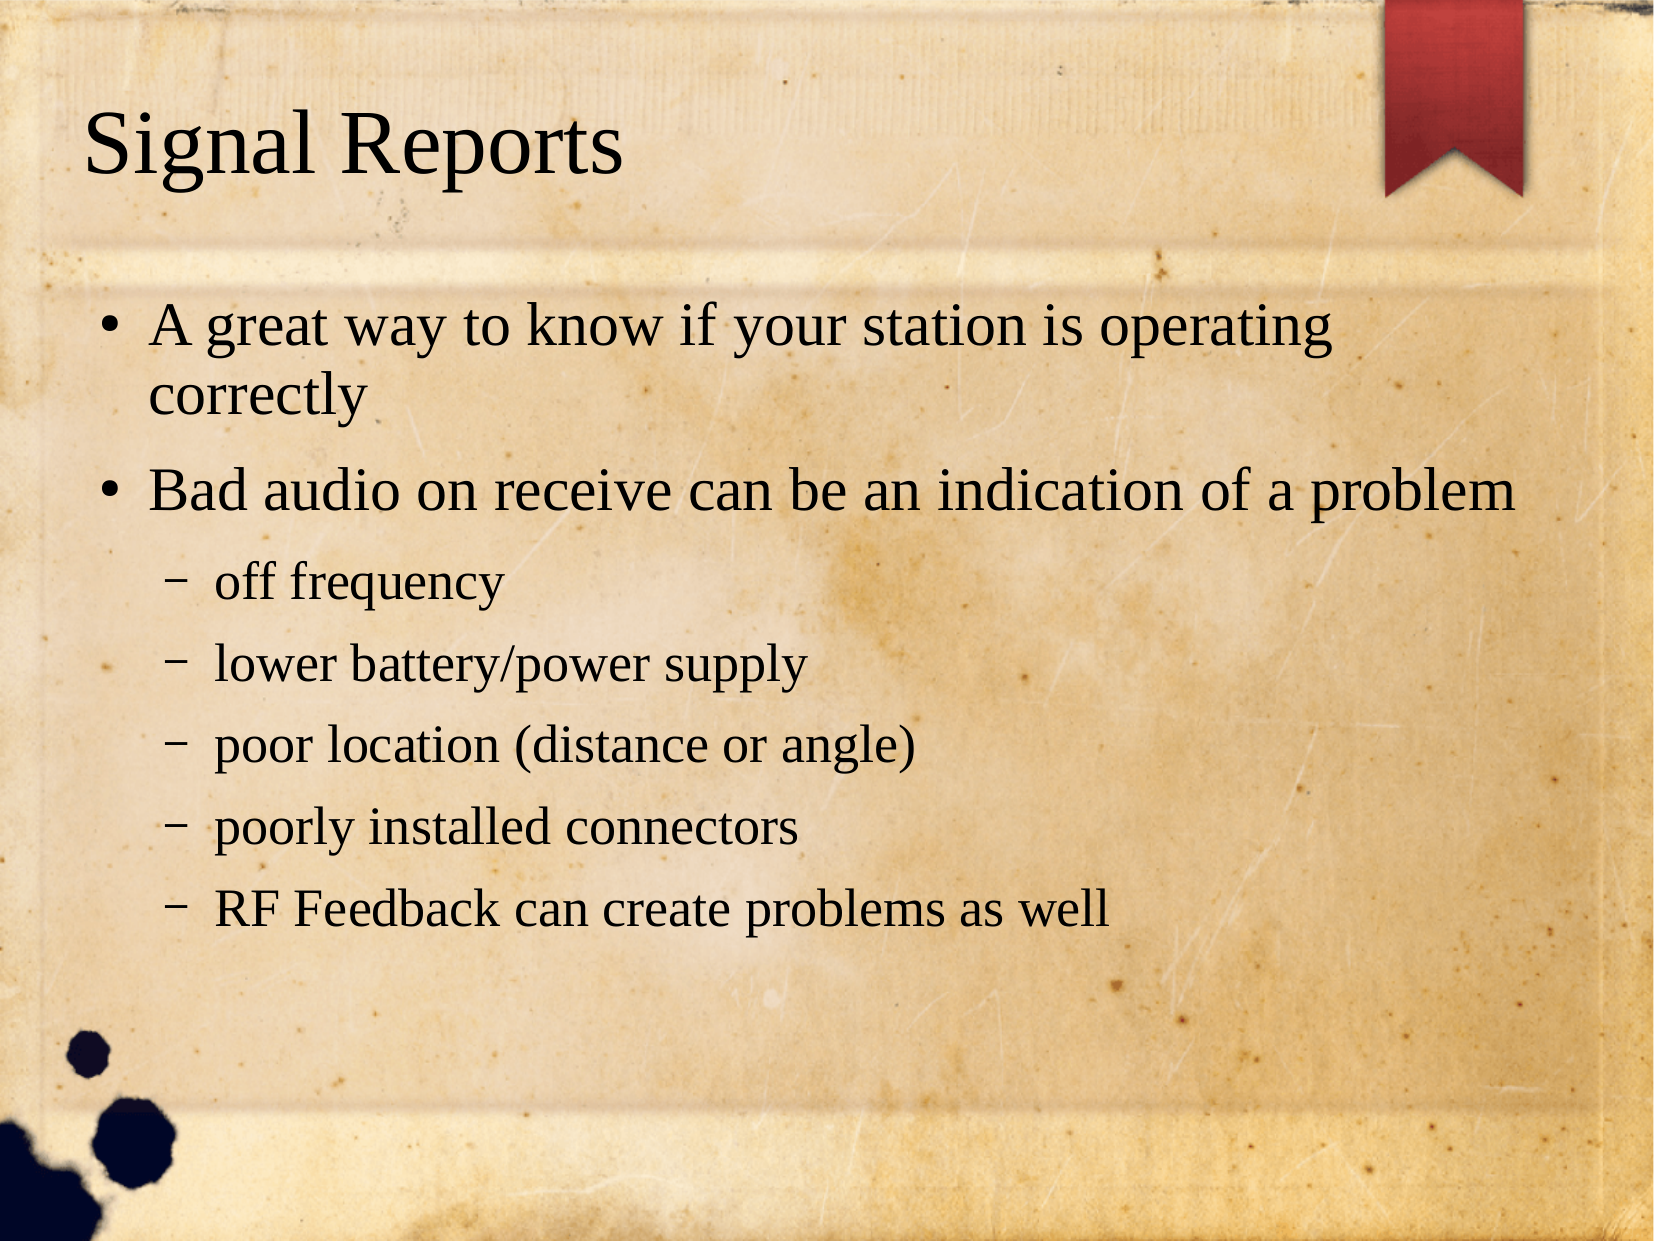

# Signal Reports
A great way to know if your station is operating correctly
Bad audio on receive can be an indication of a problem
off frequency
lower battery/power supply
poor location (distance or angle)
poorly installed connectors
RF Feedback can create problems as well